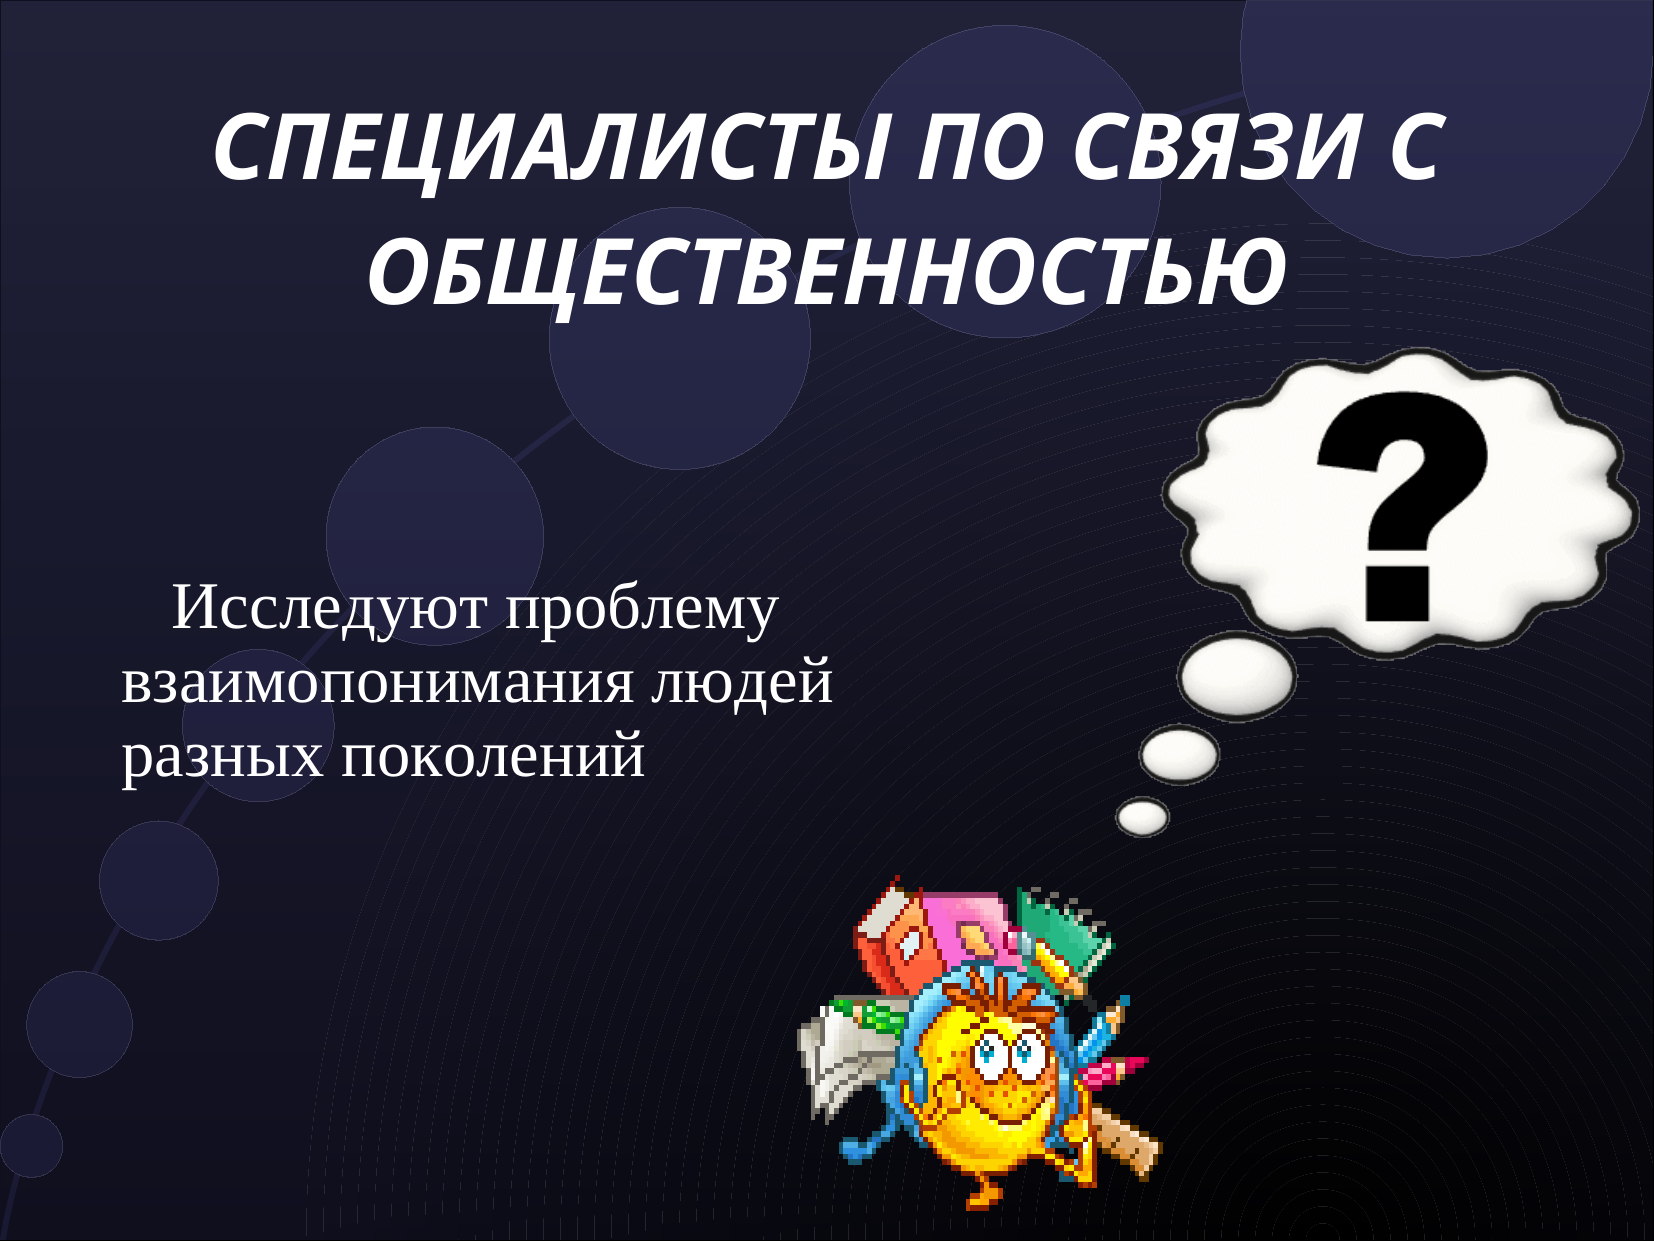

Исследуют проблему
взаимопонимания людей
разных поколений
# СПЕЦИАЛИСТЫ ПО СВЯЗИ С ОБЩЕСТВЕННОСТЬЮ